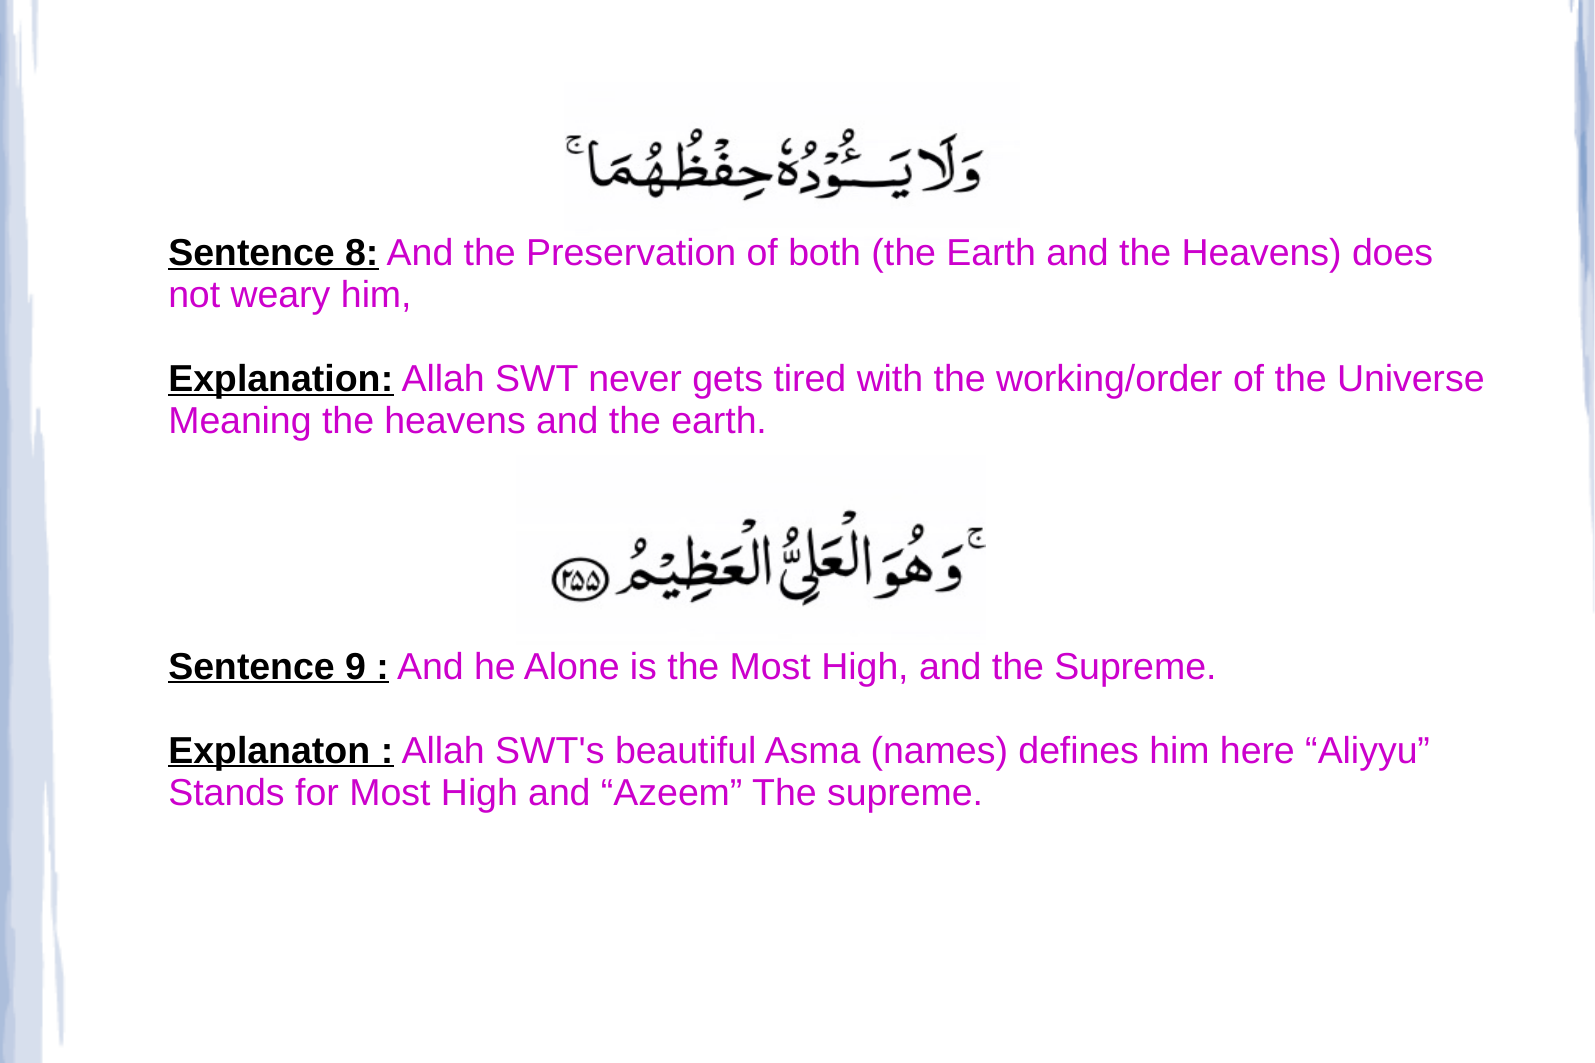

Sentence 8: And the Preservation of both (the Earth and the Heavens) does
not weary him,
Explanation: Allah SWT never gets tired with the working/order of the Universe
Meaning the heavens and the earth.
Sentence 9 : And he Alone is the Most High, and the Supreme.
Explanaton : Allah SWT's beautiful Asma (names) defines him here “Aliyyu”
Stands for Most High and “Azeem” The supreme.